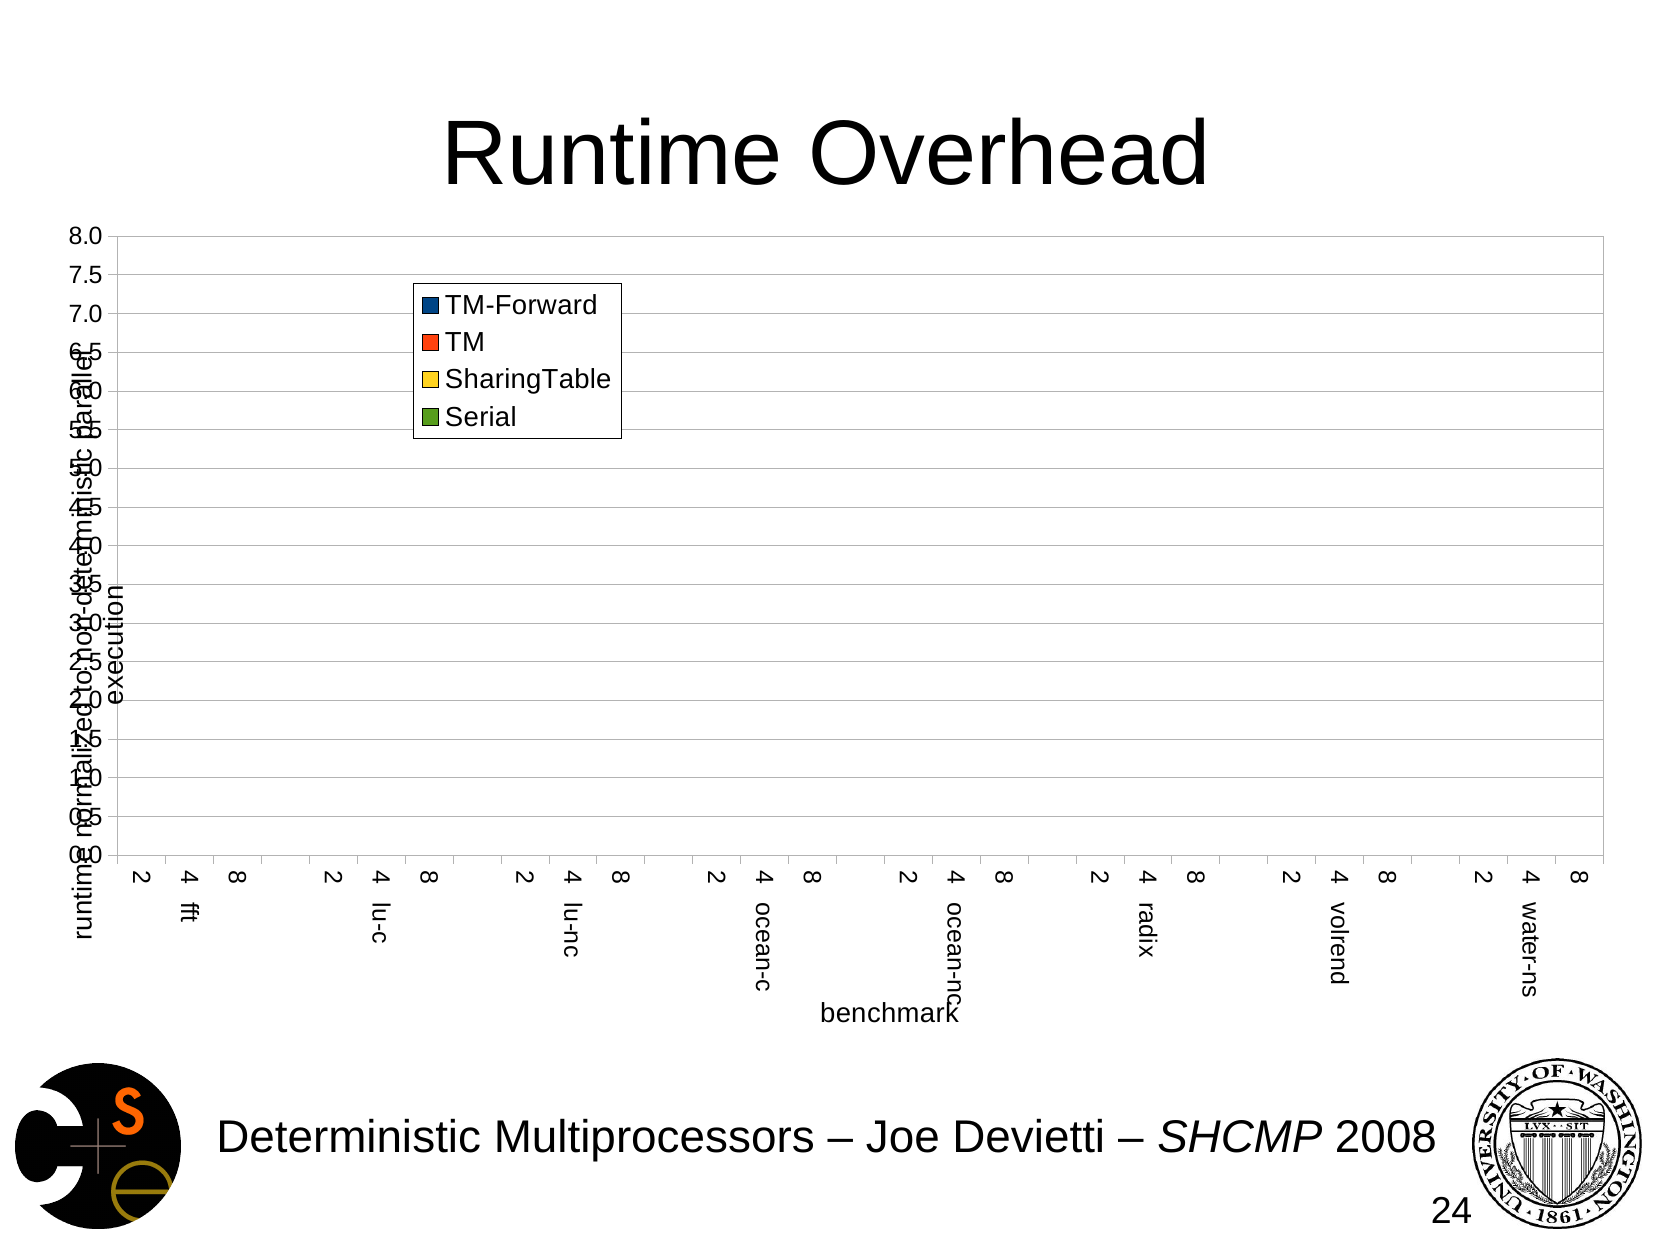

# Runtime Overhead
### Chart
| Category | TM-Forward | TM | SharingTable | Serial |
|---|---|---|---|---|
| 2 | None | None | None | None |
| 4 fft | None | None | None | None |
| 8 | None | None | None | None |
| None | None | None | None | None |
| 2 | None | None | None | None |
| 4 lu-c | None | None | None | None |
| 8 | None | None | None | None |
| None | None | None | None | None |
| 2 | None | None | None | None |
| 4 lu-nc | None | None | None | None |
| 8 | None | None | None | None |
| None | None | None | None | None |
| 2 | None | None | None | None |
| 4 ocean-c | None | None | None | None |
| 8 | None | None | None | None |
| None | None | None | None | None |
| 2 | None | None | None | None |
| 4 ocean-nc | None | None | None | None |
| 8 | None | None | None | None |
| None | None | None | None | None |
| 2 | None | None | None | None |
| 4 radix | None | None | None | None |
| 8 | None | None | None | None |
| None | None | None | None | None |
| 2 | None | None | None | None |
| 4 volrend | None | None | None | None |
| 8 | None | None | None | None |
| None | None | None | None | None |
| 2 | None | None | None | None |
| 4 water-ns | None | None | None | None |
| 8 | None | None | None | None |24